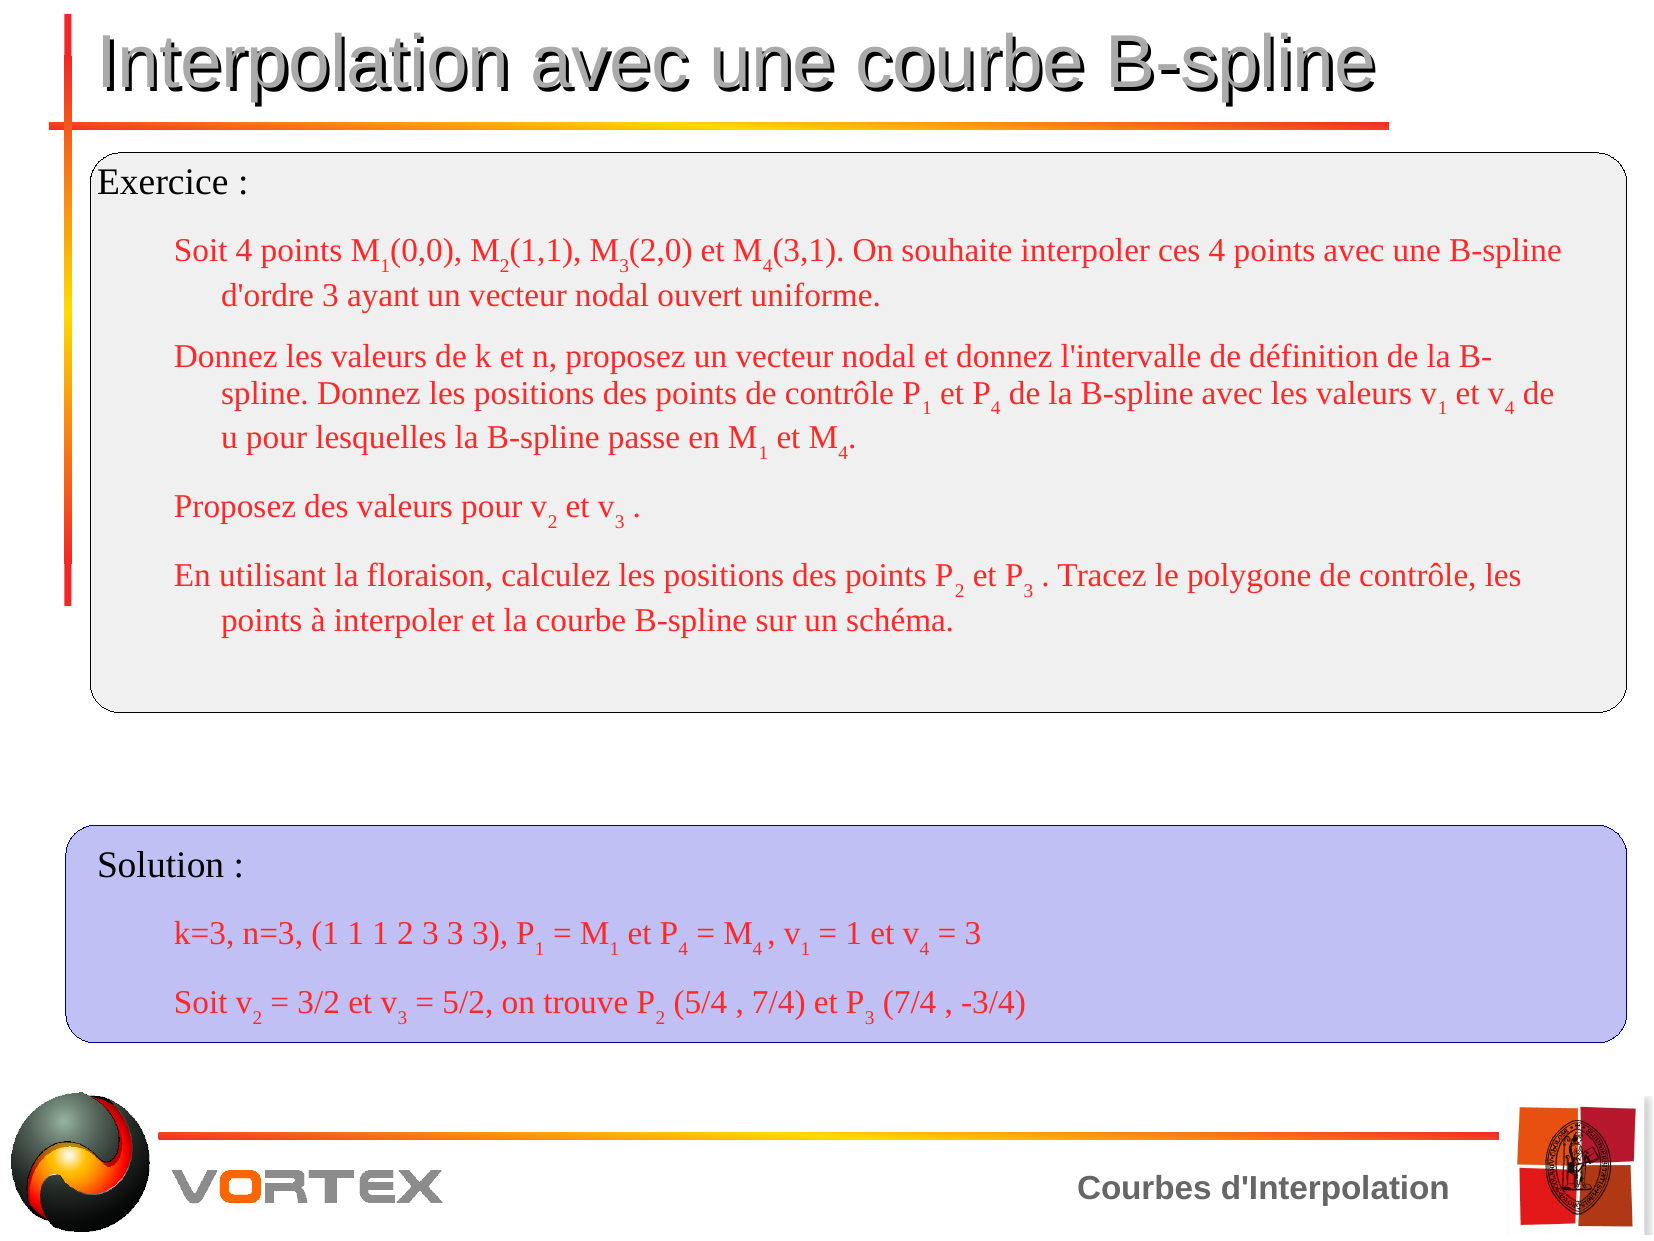

# Interpolation avec une courbe B-spline
Exercice :
Soit 4 points M1(0,0), M2(1,1), M3(2,0) et M4(3,1). On souhaite interpoler ces 4 points avec une B-spline d'ordre 3 ayant un vecteur nodal ouvert uniforme.
Donnez les valeurs de k et n, proposez un vecteur nodal et donnez l'intervalle de définition de la B-spline. Donnez les positions des points de contrôle P1 et P4 de la B-spline avec les valeurs v1 et v4 de u pour lesquelles la B-spline passe en M1 et M4.
Proposez des valeurs pour v2 et v3 .
En utilisant la floraison, calculez les positions des points P2 et P3 . Tracez le polygone de contrôle, les points à interpoler et la courbe B-spline sur un schéma.
Solution :
k=3, n=3, (1 1 1 2 3 3 3), P1 = M1 et P4 = M4 , v1 = 1 et v4 = 3
Soit v2 = 3/2 et v3 = 5/2, on trouve P2 (5/4 , 7/4) et P3 (7/4 , -3/4)